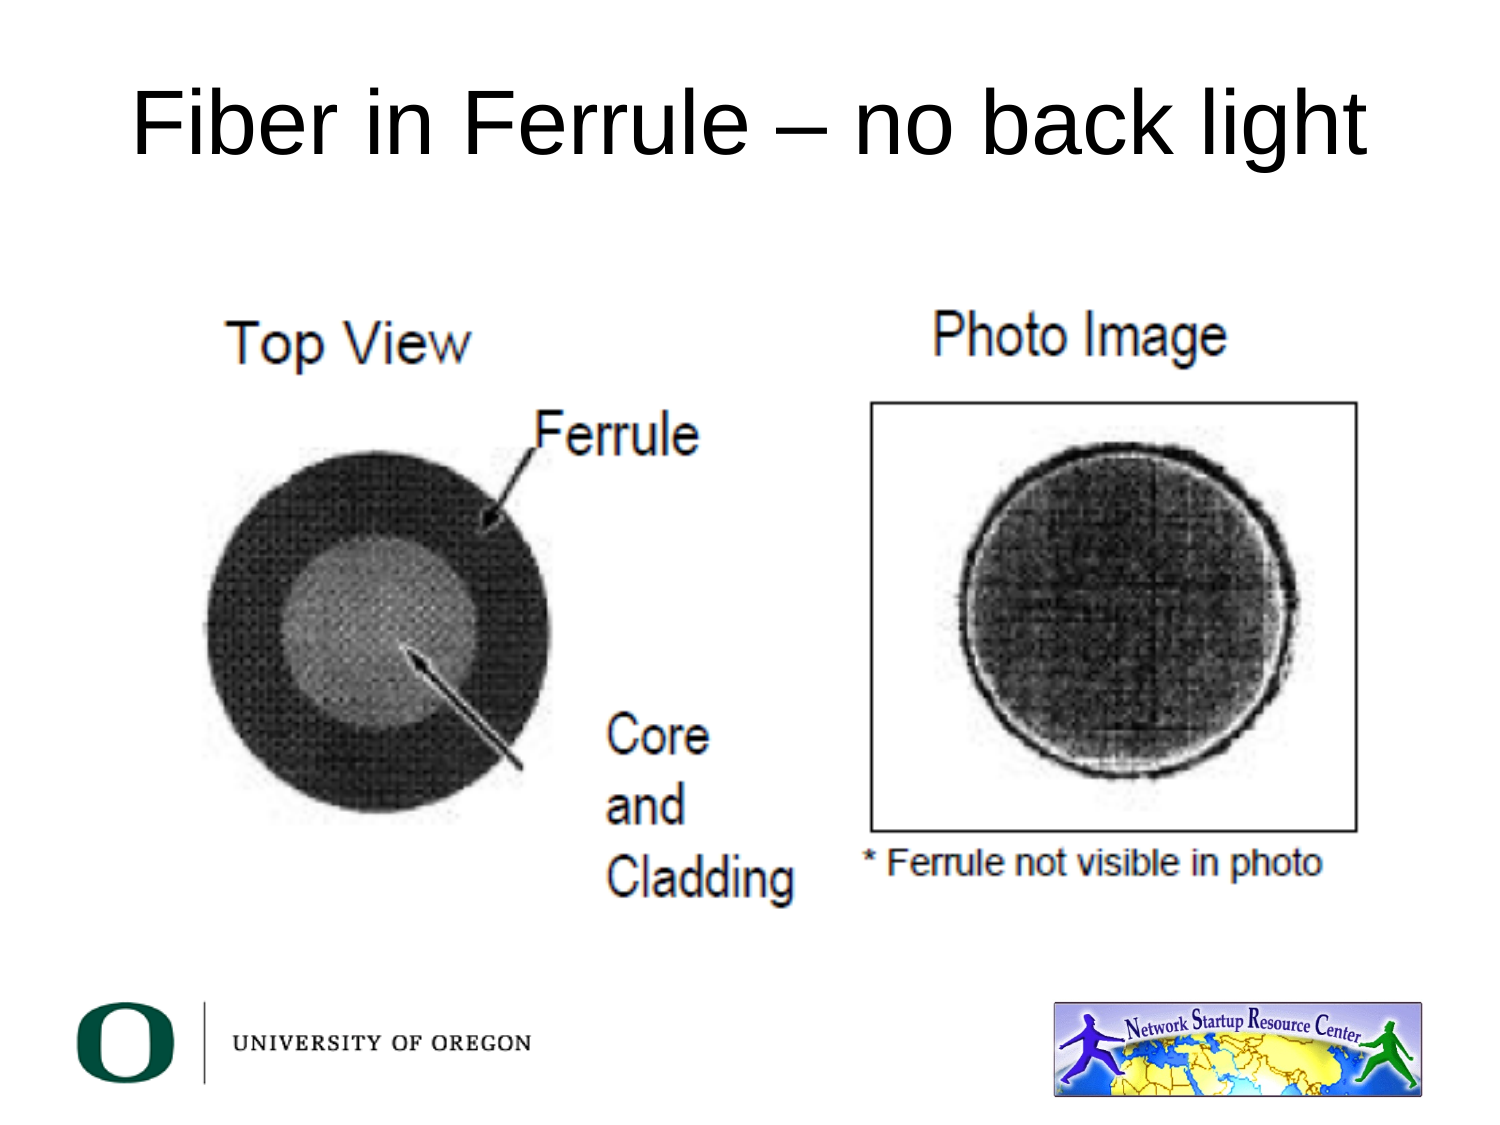

# Fiber in Ferrule – no back light